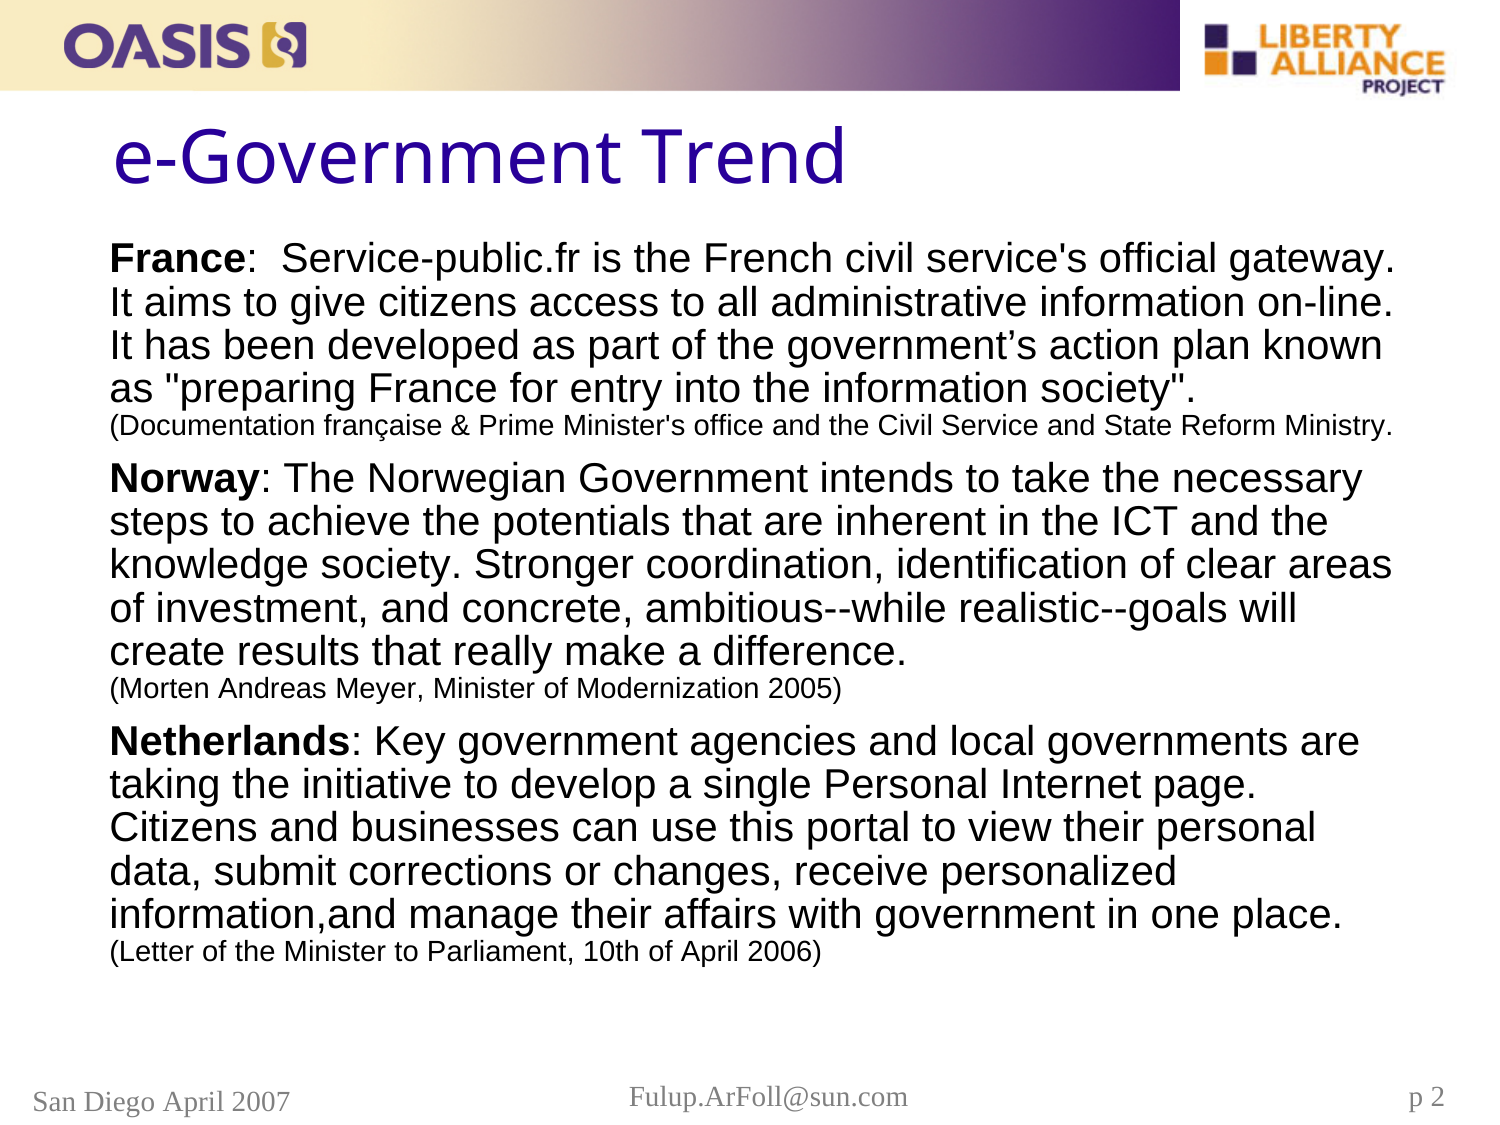

# e-Government Trend
France: Service-public.fr is the French civil service's official gateway. It aims to give citizens access to all administrative information on-line. It has been developed as part of the government’s action plan known as "preparing France for entry into the information society".
(Documentation française & Prime Minister's office and the Civil Service and State Reform Ministry.
Norway: The Norwegian Government intends to take the necessary steps to achieve the potentials that are inherent in the ICT and the knowledge society. Stronger coordination, identification of clear areas of investment, and concrete, ambitious--while realistic--goals will create results that really make a difference.
(Morten Andreas Meyer, Minister of Modernization 2005)
Netherlands: Key government agencies and local governments are taking the initiative to develop a single Personal Internet page. Citizens and businesses can use this portal to view their personal data, submit corrections or changes, receive personalized information,and manage their affairs with government in one place.
(Letter of the Minister to Parliament, 10th of April 2006)